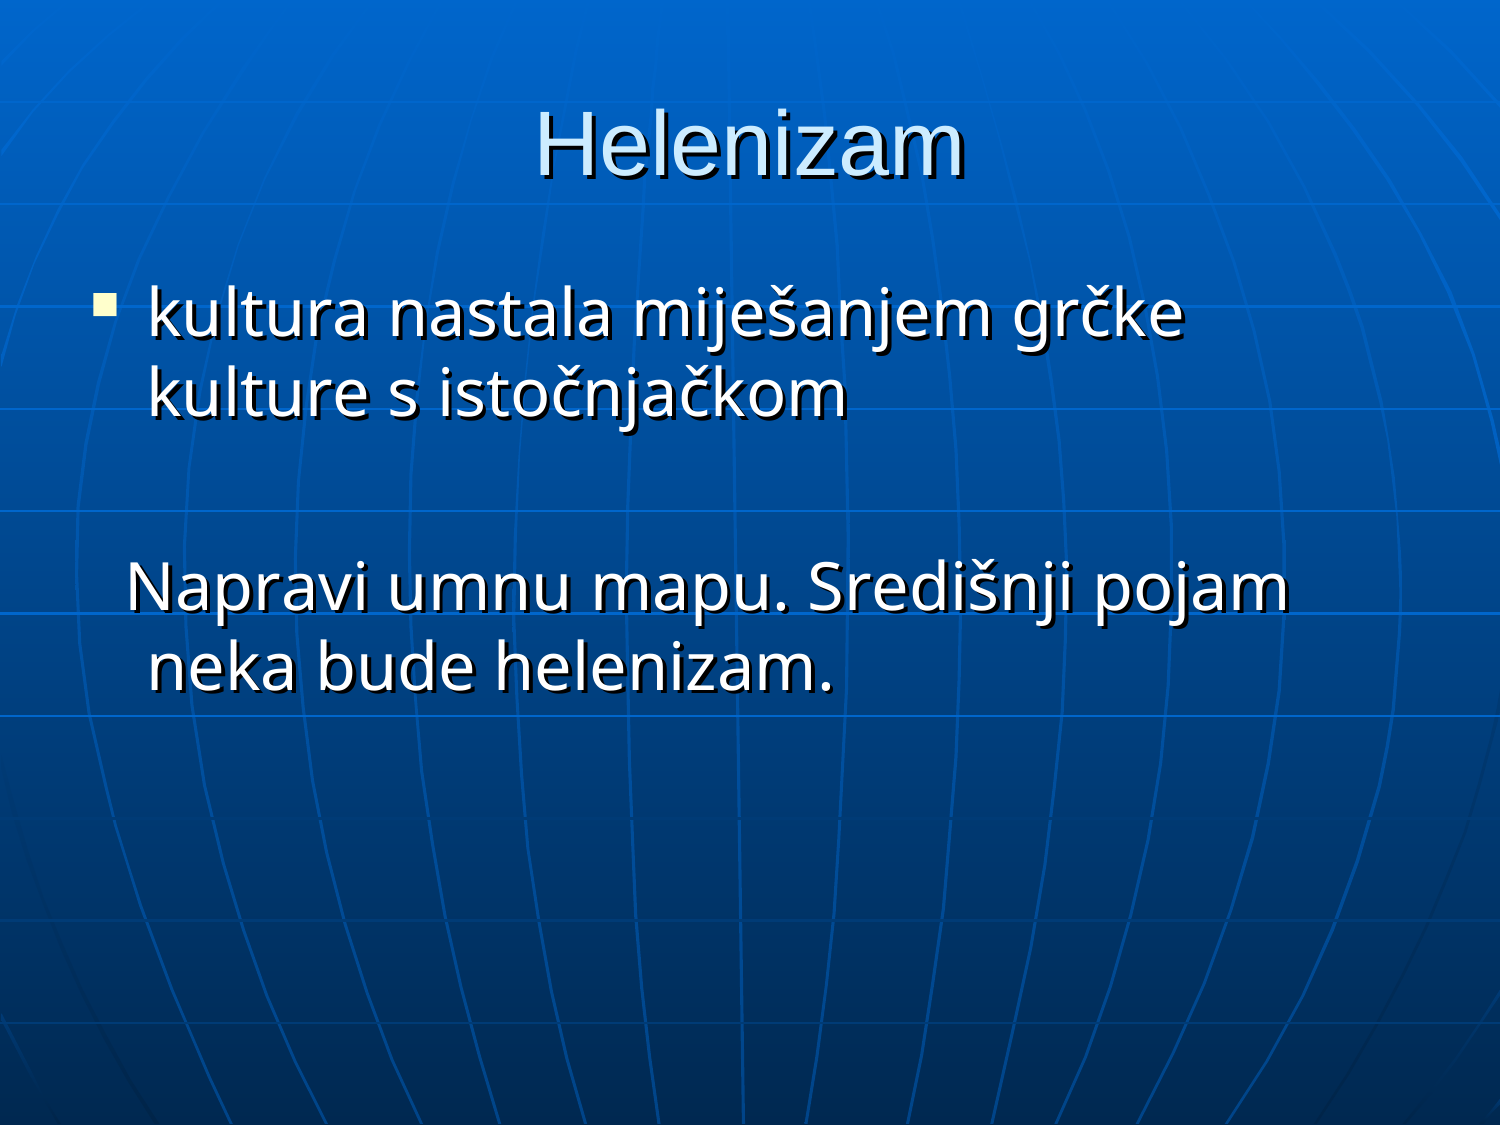

# Helenizam
kultura nastala miješanjem grčke kulture s istočnjačkom
 Napravi umnu mapu. Središnji pojam neka bude helenizam.